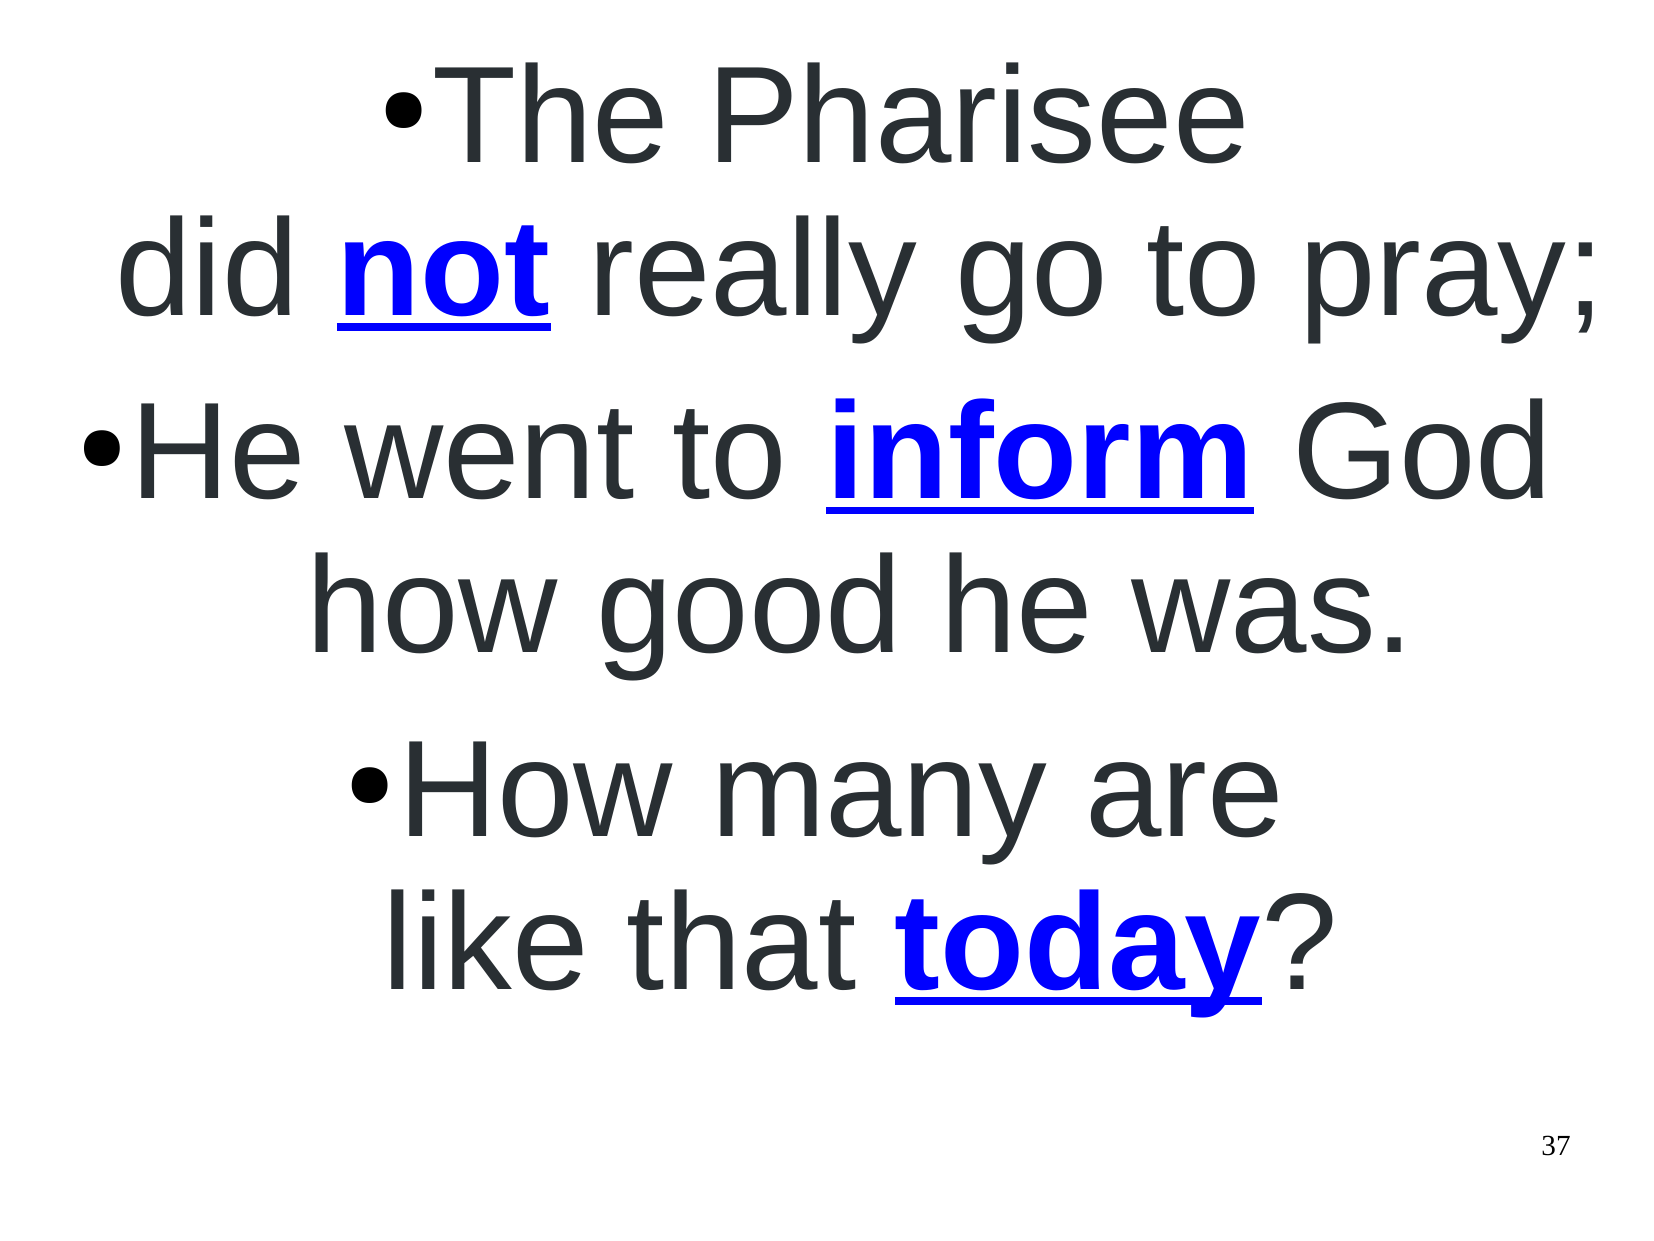

# The Pharisee did not really go to pray;
He went to inform God
how good he was.
How many are
like that today?
37